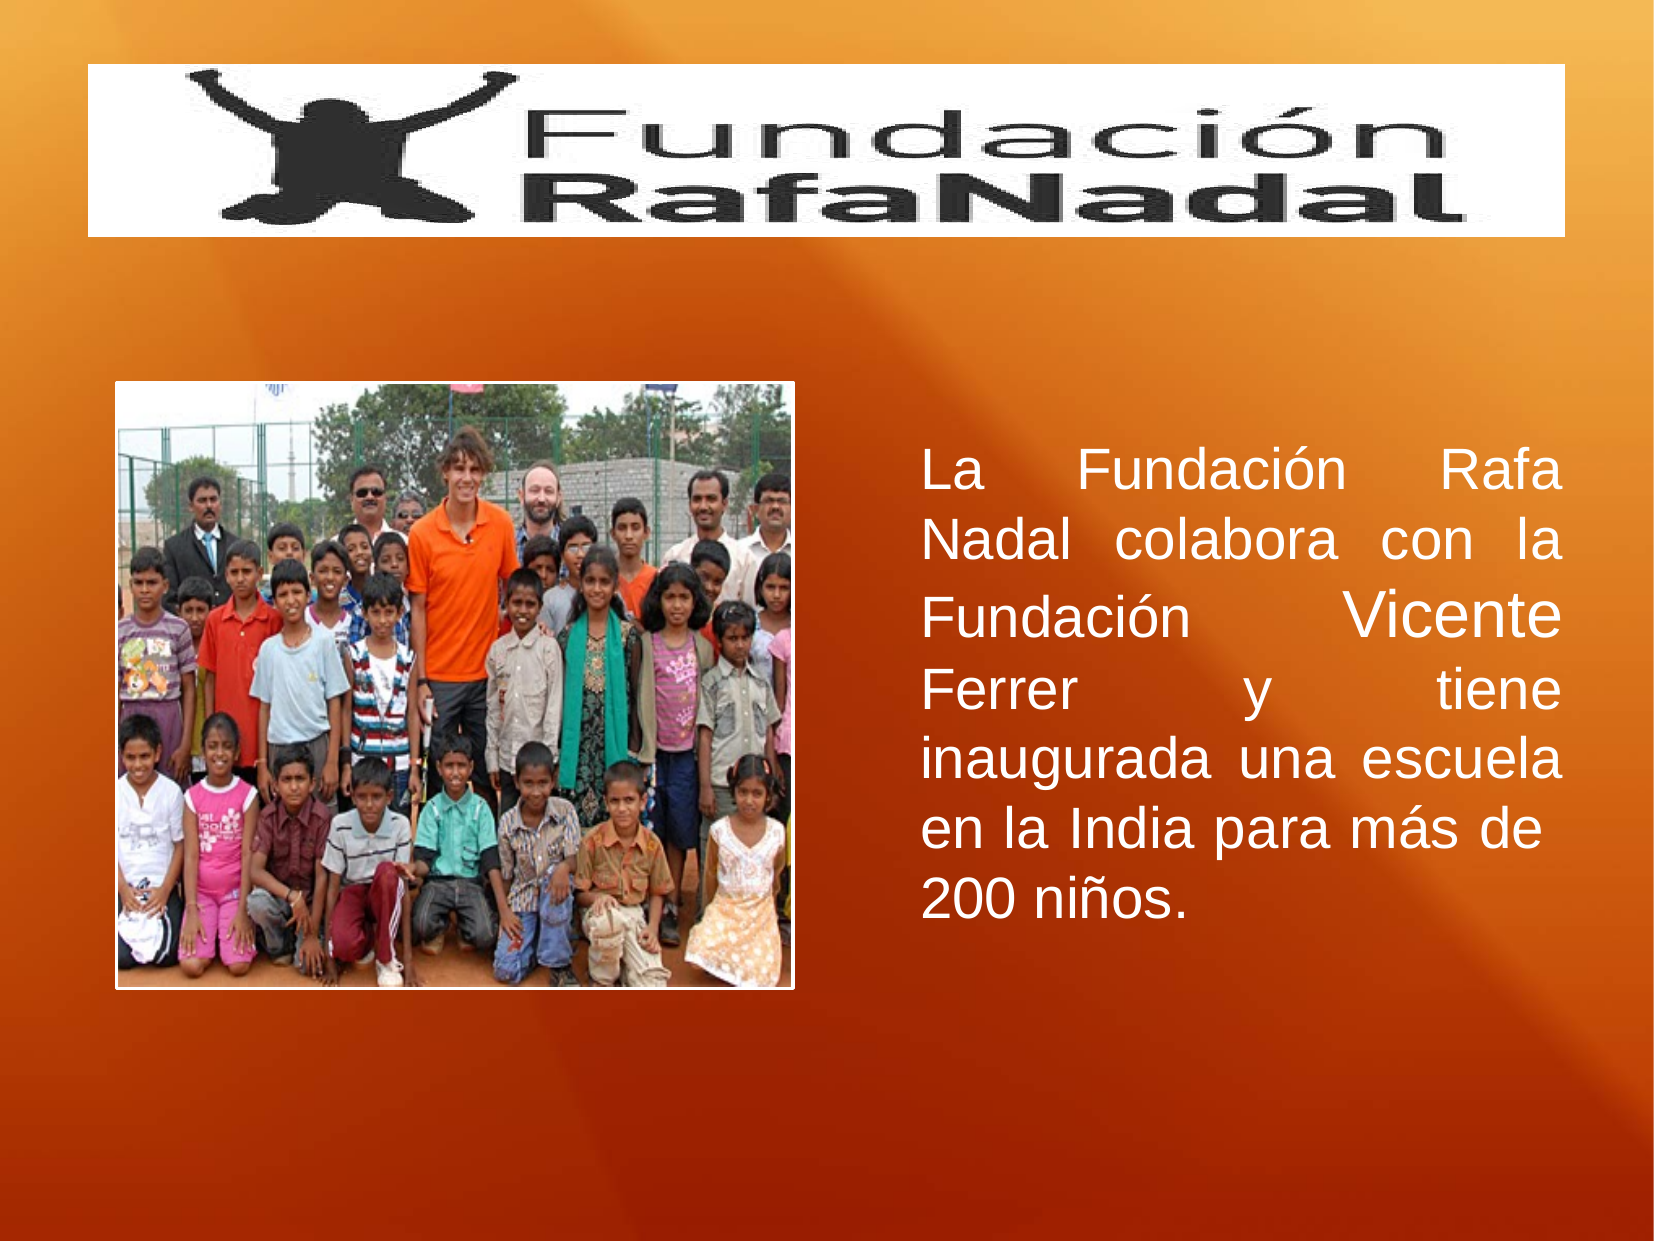

#
La Fundación Rafa Nadal colabora con la Fundación Vicente Ferrer y tiene inaugurada una escuela en la India para más de 200 niños.